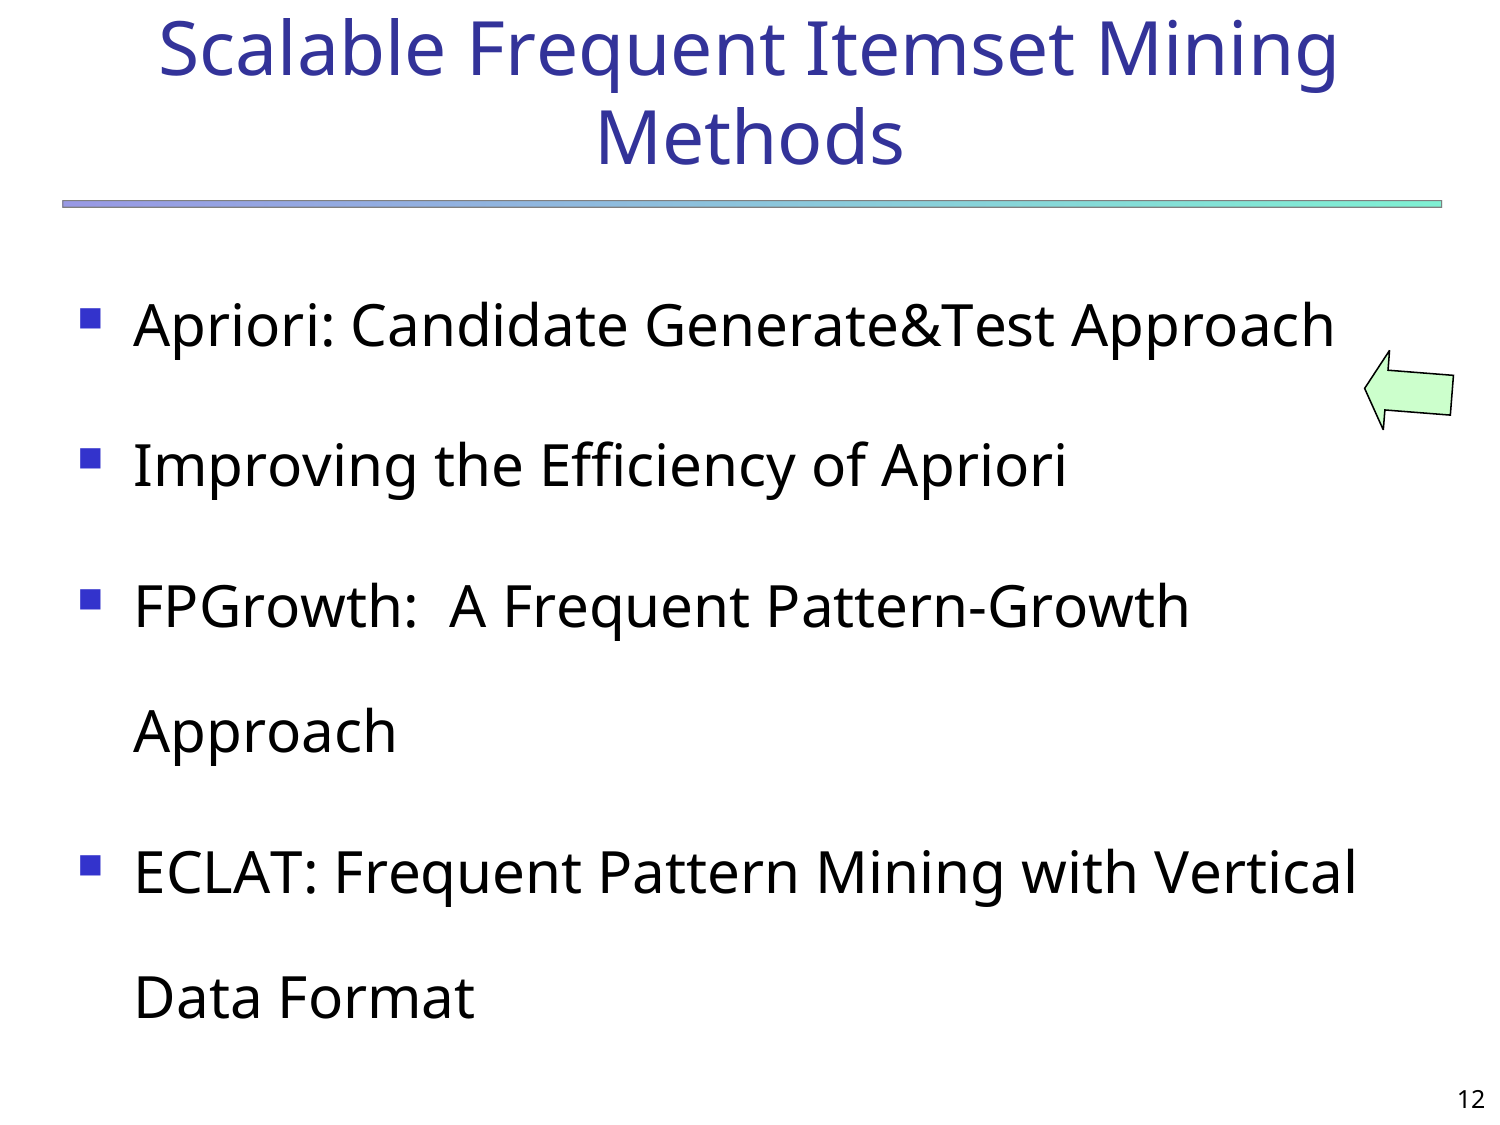

# Scalable Frequent Itemset Mining Methods
Apriori: Candidate Generate&Test Approach
Improving the Efficiency of Apriori
FPGrowth: A Frequent Pattern-Growth Approach
ECLAT: Frequent Pattern Mining with Vertical Data Format